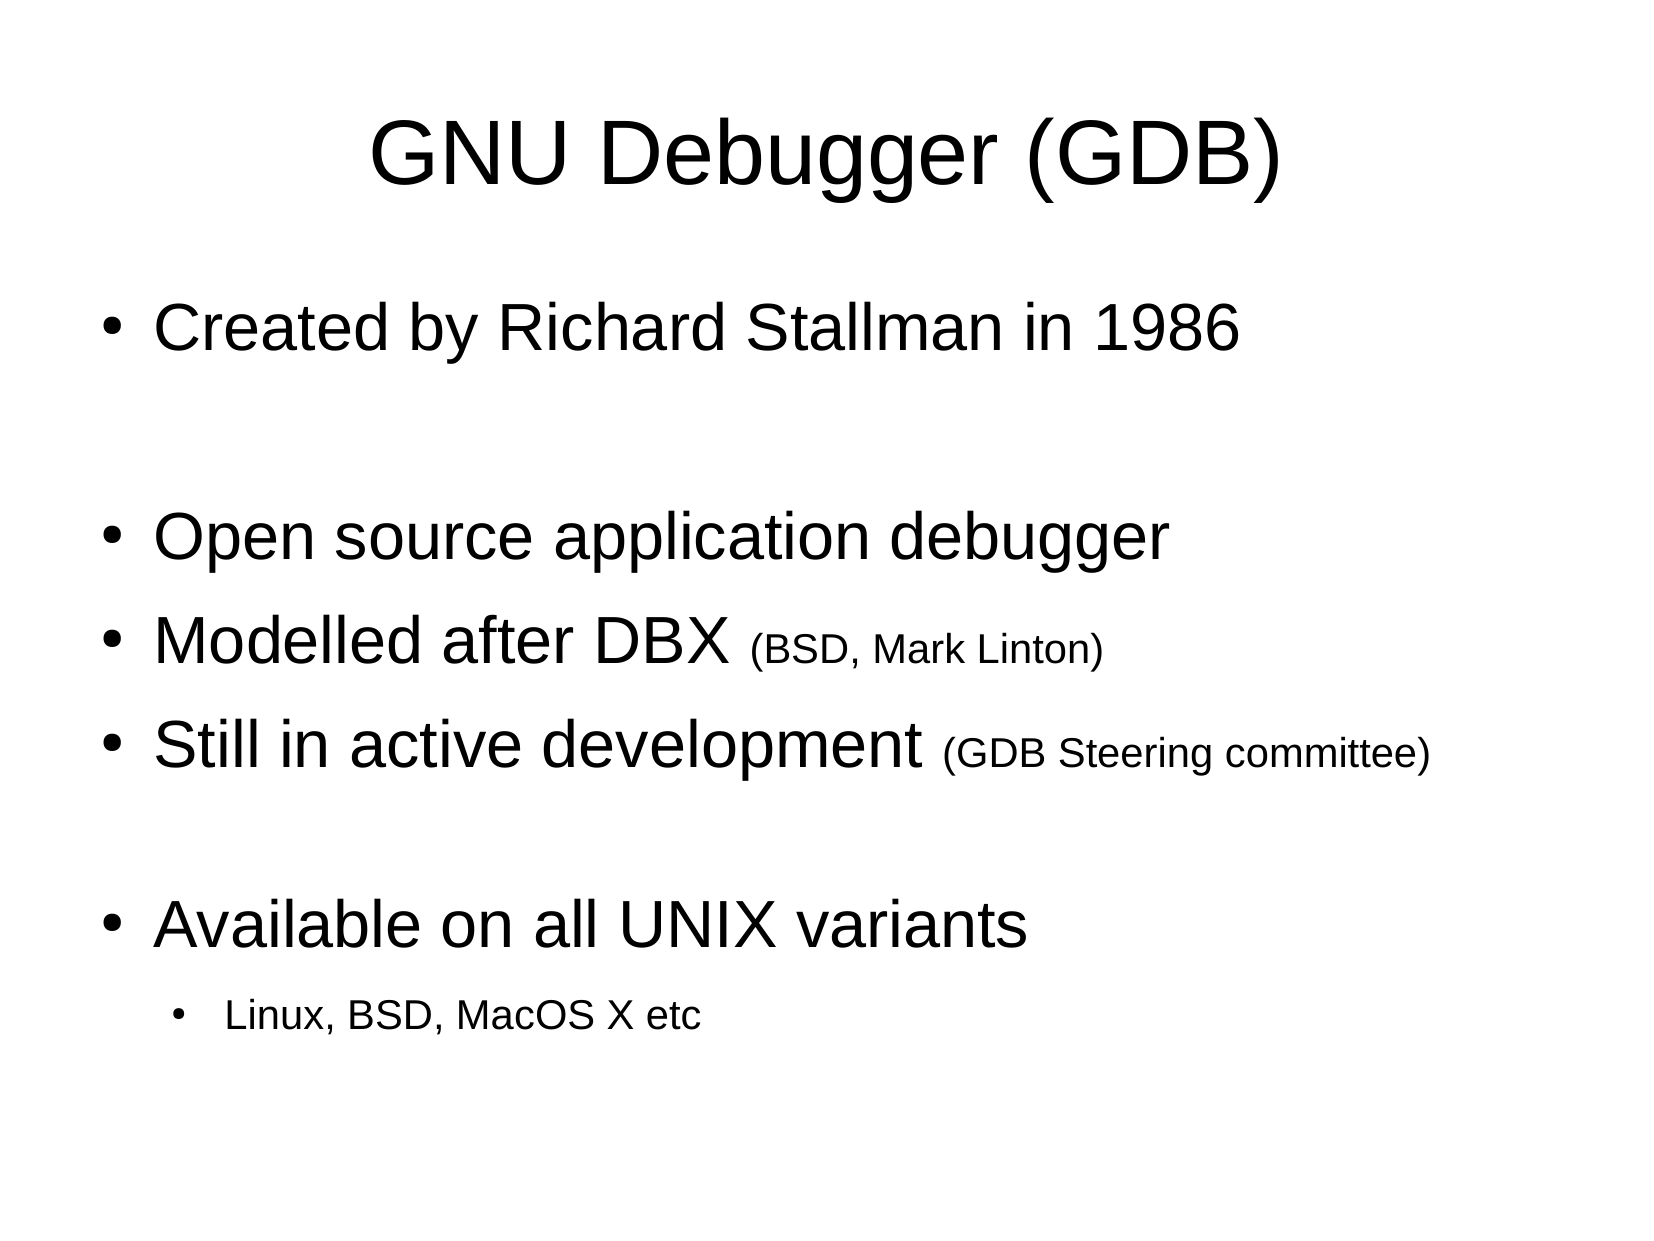

# GNU Debugger (GDB)
Created by Richard Stallman in 1986
Open source application debugger
Modelled after DBX (BSD, Mark Linton)
Still in active development (GDB Steering committee)
Available on all UNIX variants
Linux, BSD, MacOS X etc